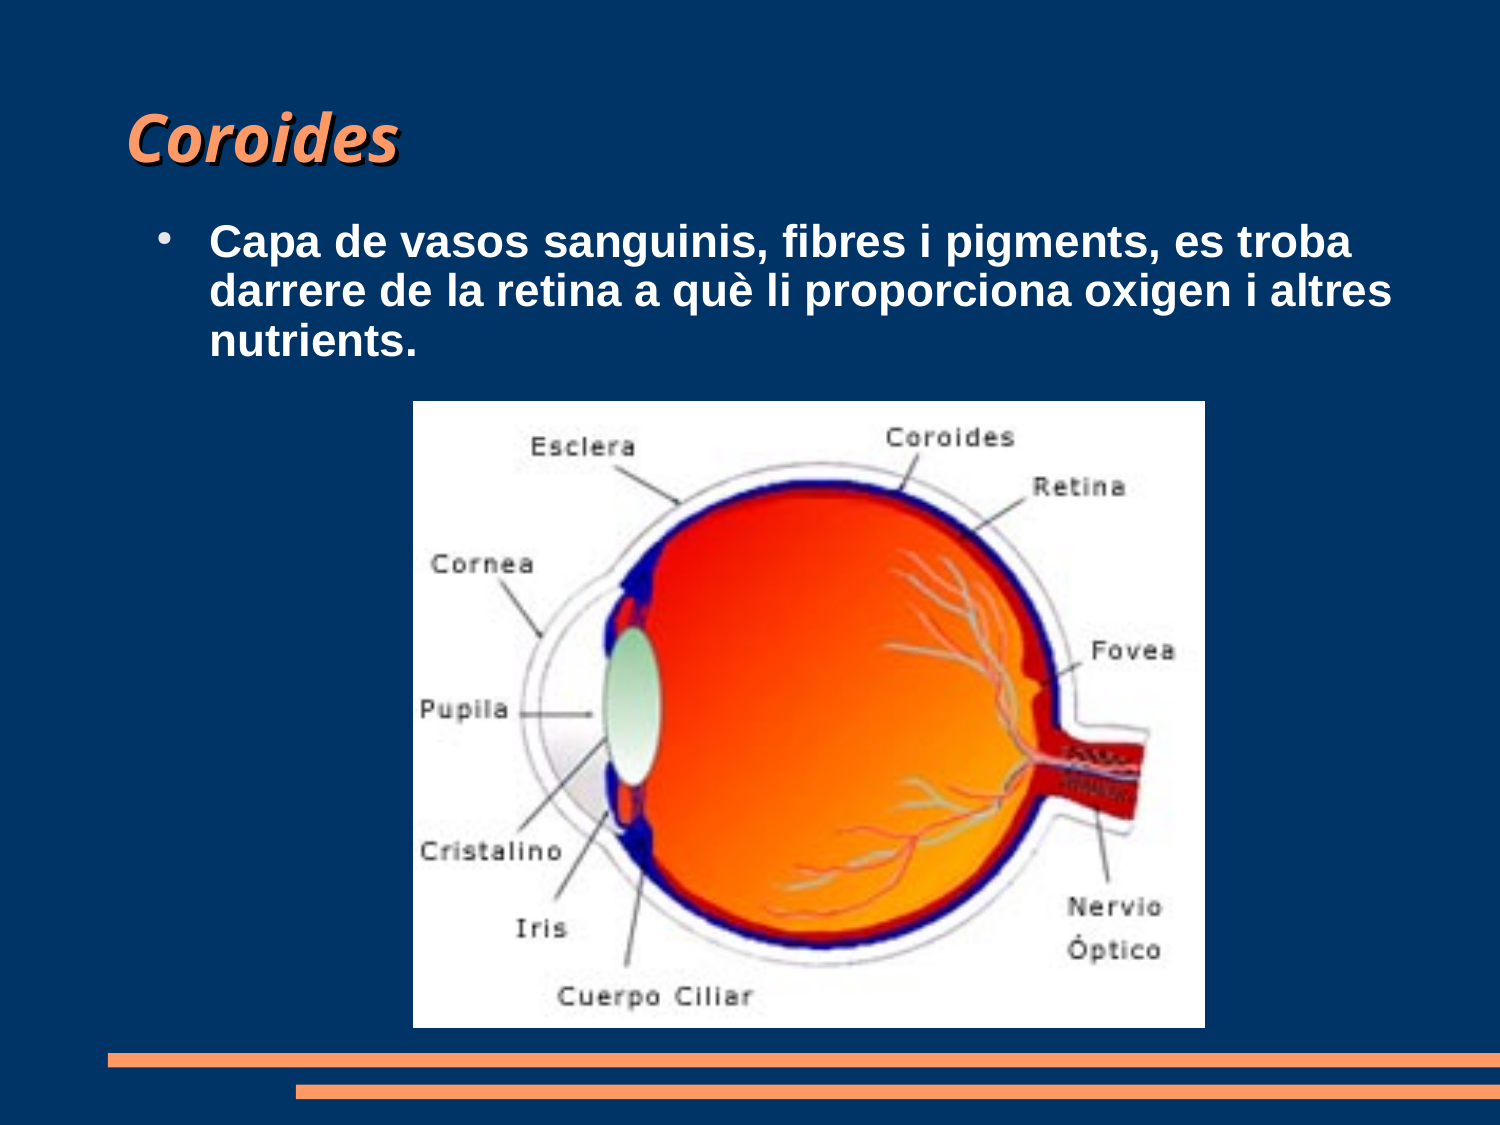

# Coroides
Capa de vasos sanguinis, fibres i pigments, es troba darrere de la retina a què li proporciona oxigen i altres nutrients.